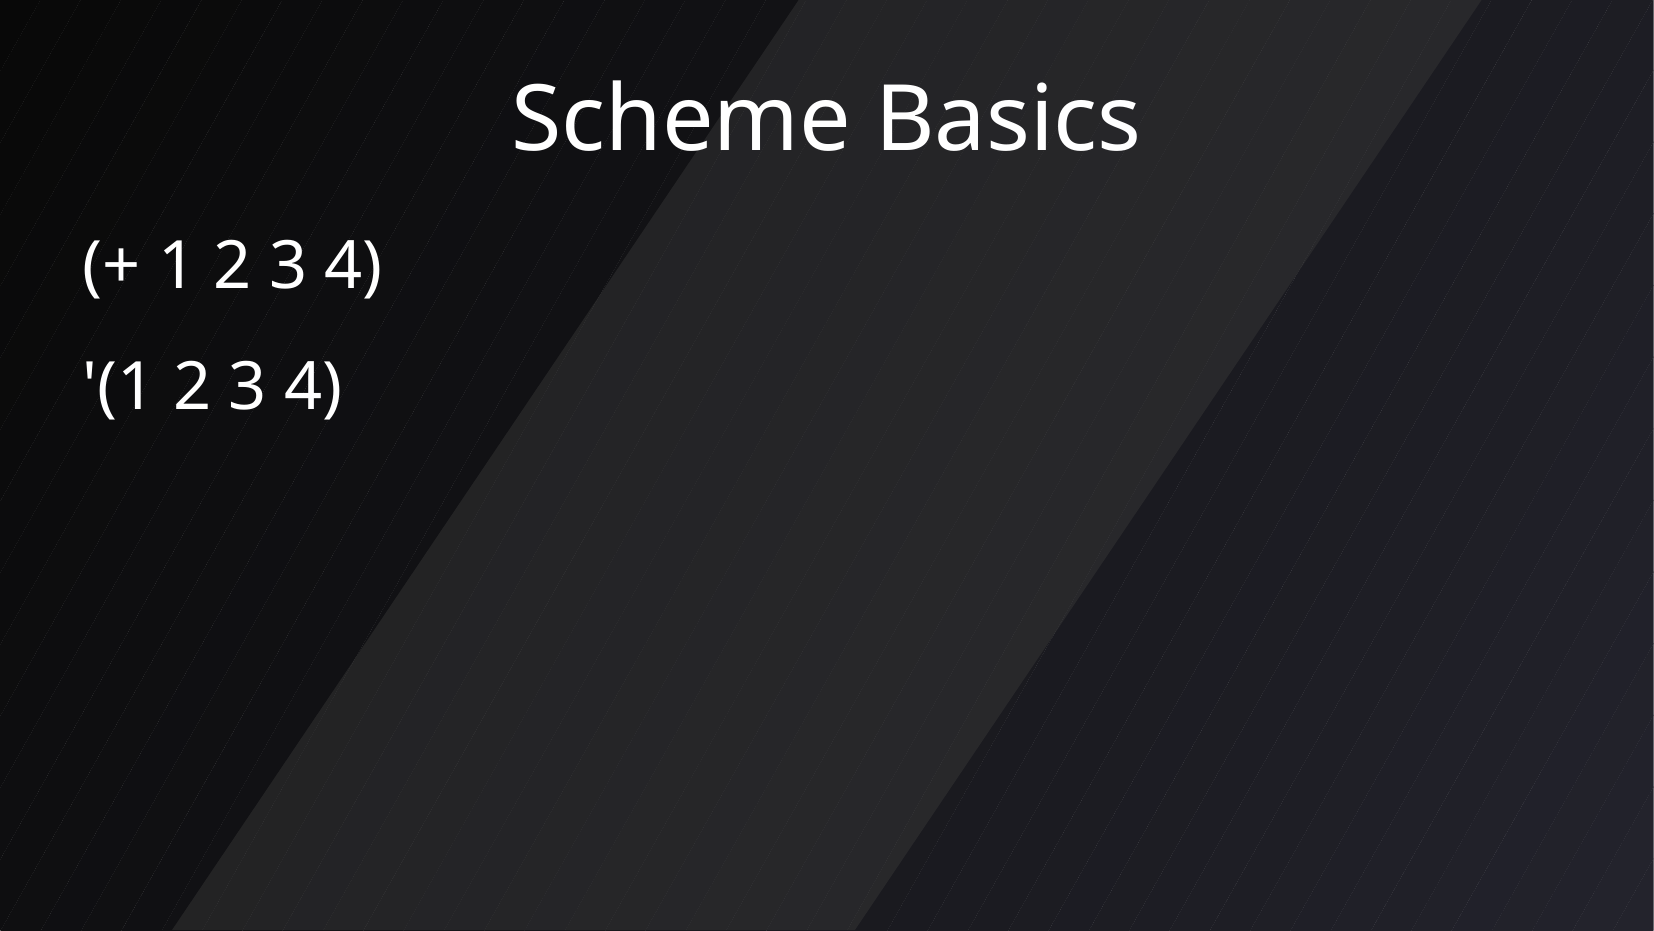

# Scheme Basics
(+ 1 2 3 4)
'(1 2 3 4)